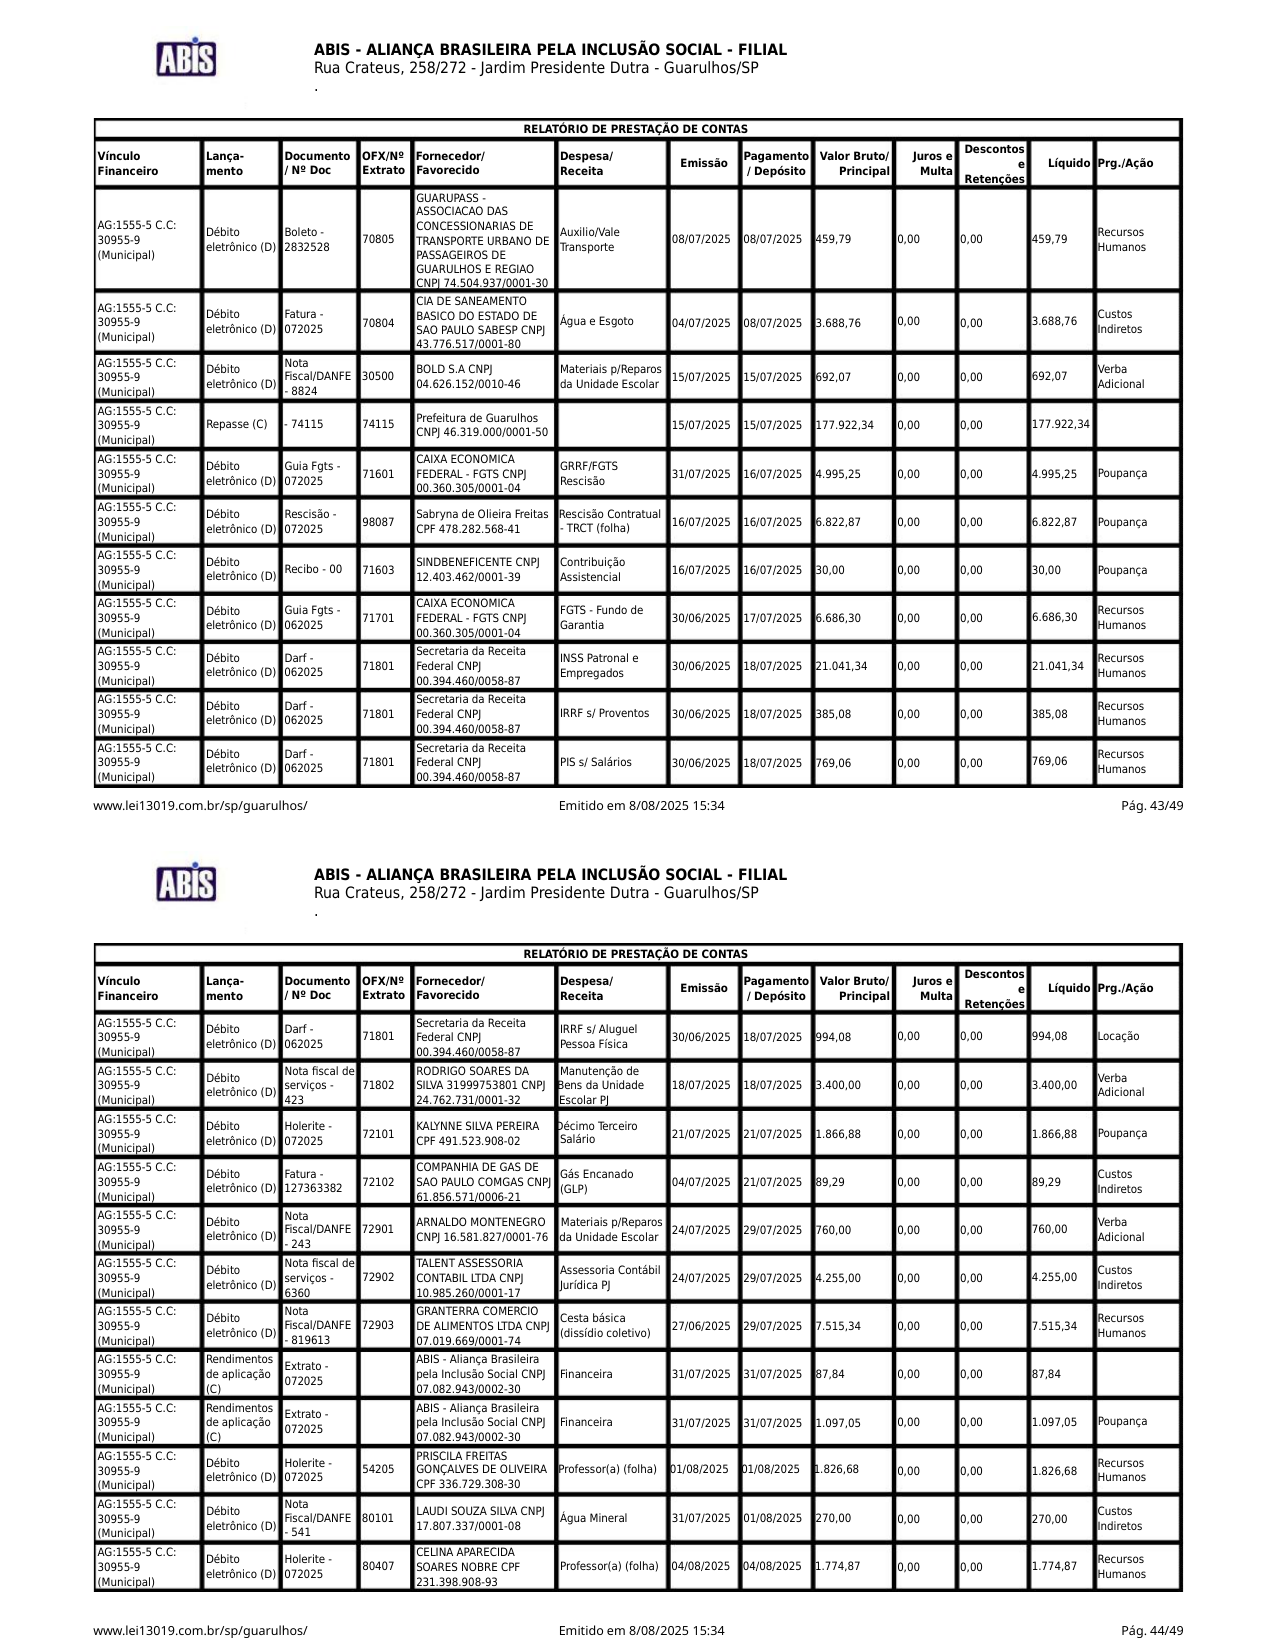

ABIS - ALIANÇA BRASILEIRA PELA INCLUSÃO SOCIAL - FILIAL
Rua Crateus, 258/272 - Jardim Presidente Dutra - Guarulhos/SP
.
RELATÓRIO DE PRESTAÇÃO DE CONTAS
Descontos
e
Retenções
Vínculo
Financeiro
Lança-
mento
Documento OFX/Nº Fornecedor/
Despesa/
Receita
Pagamento Valor Bruto/
/ Depósito Principal
Juros e
Multa
Emissão
Líquido Prg./Ação
/ Nº Doc
Extrato Favorecido
GUARUPASS -
ASSOCIACAO DAS
CONCESSIONARIAS DE
TRANSPORTE URBANO DE
PASSAGEIROS DE
GUARULHOS E REGIAO
CNPJ 74.504.937/0001-30
AG:1555-5 C.C:
30955-9
(Municipal)
Débito
eletrônico (D) 2832528
Boleto -
Auxilio/Vale
Transporte
Recursos
Humanos
70805
70804
08/07/2025 08/07/2025 459,79
04/07/2025 08/07/2025 3.688,76
0,00
0,00
0,00
459,79
CIA DE SANEAMENTO
BASICO DO ESTADO DE
SAO PAULO SABESP CNPJ
43.776.517/0001-80
AG:1555-5 C.C:
30955-9
(Municipal)
Débito
eletrônico (D) 072025
Fatura -
Custos
Indiretos
Água e Esgoto
0,00
3.688,76
AG:1555-5 C.C:
30955-9
(Municipal)
Nota
Débito
eletrônico (D)
BOLD S.A CNPJ
04.626.152/0010-46
Materiais p/Reparos
da Unidade Escolar
Verba
Adicional
Fiscal/DANFE 30500
- 8824
15/07/2025 15/07/2025 692,07
15/07/2025 15/07/2025 177.922,34
31/07/2025 16/07/2025 4.995,25
16/07/2025 16/07/2025 6.822,87
16/07/2025 16/07/2025 30,00
30/06/2025 17/07/2025 6.686,30
30/06/2025 18/07/2025 21.041,34
30/06/2025 18/07/2025 385,08
30/06/2025 18/07/2025 769,06
0,00
0,00
0,00
0,00
0,00
0,00
0,00
0,00
0,00
0,00
0,00
0,00
0,00
0,00
0,00
0,00
0,00
0,00
692,07
AG:1555-5 C.C:
30955-9
(Municipal)
Prefeitura de Guarulhos
CNPJ 46.319.000/0001-50
Repasse (C) - 74115
74115
71601
98087
71603
71701
71801
71801
71801
177.922,34
4.995,25
6.822,87
30,00
AG:1555-5 C.C:
30955-9
(Municipal)
CAIXA ECONOMICA
FEDERAL - FGTS CNPJ
00.360.305/0001-04
Débito
Guia Fgts -
eletrônico (D) 072025
GRRF/FGTS
Rescisão
Poupança
Poupança
Poupança
AG:1555-5 C.C:
30955-9
(Municipal)
Débito
Rescisão -
eletrônico (D) 072025
Sabryna de Olieira Freitas Rescisão Contratual
CPF 478.282.568-41
- TRCT (folha)
AG:1555-5 C.C:
30955-9
(Municipal)
Débito
SINDBENEFICENTE CNPJ
12.403.462/0001-39
Contribuição
Assistencial
Recibo - 00
eletrônico (D)
Débito
AG:1555-5 C.C:
30955-9
(Municipal)
CAIXA ECONOMICA
FEDERAL - FGTS CNPJ
00.360.305/0001-04
Guia Fgts -
eletrônico (D) 062025
FGTS - Fundo de
Garantia
Recursos
Humanos
6.686,30
21.041,34
385,08
AG:1555-5 C.C:
30955-9
(Municipal)
Secretaria da Receita
Federal CNPJ
00.394.460/0058-87
Débito
Darf -
INSS Patronal e
Empregados
Recursos
Humanos
eletrônico (D) 062025
AG:1555-5 C.C:
30955-9
(Municipal)
Secretaria da Receita
Federal CNPJ
00.394.460/0058-87
Débito
Darf -
Recursos
Humanos
IRRF s/ Proventos
PIS s/ Salários
eletrônico (D) 062025
AG:1555-5 C.C:
30955-9
(Municipal)
Secretaria da Receita
Federal CNPJ
00.394.460/0058-87
Débito
Darf -
Recursos
Humanos
769,06
eletrônico (D) 062025
www.lei13019.com.br/sp/guarulhos/
Emitido em 8/08/2025 15:34
Pág. 43/49
ABIS - ALIANÇA BRASILEIRA PELA INCLUSÃO SOCIAL - FILIAL
Rua Crateus, 258/272 - Jardim Presidente Dutra - Guarulhos/SP
.
RELATÓRIO DE PRESTAÇÃO DE CONTAS
Descontos
e
Retenções
Vínculo
Financeiro
Lança-
mento
Documento OFX/Nº Fornecedor/
Despesa/
Receita
Pagamento Valor Bruto/
/ Depósito Principal
Juros e
Multa
Emissão
Líquido Prg./Ação
/ Nº Doc
Extrato Favorecido
AG:1555-5 C.C:
30955-9
(Municipal)
Secretaria da Receita
Federal CNPJ
00.394.460/0058-87
Débito
eletrônico (D) 062025
Darf -
IRRF s/ Aluguel
Pessoa Física
71801
71802
72101
72102
30/06/2025 18/07/2025 994,08
18/07/2025 18/07/2025 3.400,00
21/07/2025 21/07/2025 1.866,88
04/07/2025 21/07/2025 89,29
24/07/2025 29/07/2025 760,00
24/07/2025 29/07/2025 4.255,00
27/06/2025 29/07/2025 7.515,34
31/07/2025 31/07/2025 87,84
31/07/2025 31/07/2025 1.097,05
0,00
0,00
0,00
0,00
0,00
0,00
0,00
0,00
0,00
0,00
0,00
0,00
0,00
0,00
0,00
0,00
0,00
0,00
0,00
0,00
0,00
0,00
0,00
0,00
994,08
Locação
AG:1555-5 C.C:
30955-9
(Municipal)
Nota ﬁscal de
serviços -
423
RODRIGO SOARES DA
SILVA 31999753801 CNPJ Bens da Unidade
24.762.731/0001-32 Escolar PJ
Manutenção de
Débito
eletrônico (D)
Verba
Adicional
3.400,00
1.866,88
89,29
AG:1555-5 C.C:
30955-9
(Municipal)
Débito
eletrônico (D) 072025
Holerite -
KALYNNE SILVA PEREIRA Décimo Terceiro
CPF 491.523.908-02
Poupança
Salário
AG:1555-5 C.C:
30955-9
(Municipal)
COMPANHIA DE GAS DE
SAO PAULO COMGAS CNPJ
61.856.571/0006-21
Débito Fatura -
Gás Encanado
(GLP)
Custos
Indiretos
eletrônico (D) 127363382
Nota
AG:1555-5 C.C:
30955-9
(Municipal)
Débito
ARNALDO MONTENEGRO Materiais p/Reparos
CNPJ 16.581.827/0001-76 da Unidade Escolar
Verba
Adicional
Fiscal/DANFE 72901
- 243
760,00
eletrônico (D)
AG:1555-5 C.C:
30955-9
(Municipal)
Nota ﬁscal de
serviços -
6360
TALENT ASSESSORIA
CONTABIL LTDA CNPJ
10.985.260/0001-17
Débito
eletrônico (D)
Assessoria Contábil
Jurídica PJ
Custos
Indiretos
72902
4.255,00
7.515,34
87,84
AG:1555-5 C.C:
30955-9
(Municipal)
Nota
GRANTERRA COMERCIO
DE ALIMENTOS LTDA CNPJ
07.019.669/0001-74
Débito
eletrônico (D)
Cesta básica
(dissídio coletivo)
Recursos
Humanos
Fiscal/DANFE 72903
- 819613
AG:1555-5 C.C:
30955-9
(Municipal)
Rendimentos
de aplicação
(C)
ABIS - Aliança Brasileira
pela Inclusão Social CNPJ Financeira
07.082.943/0002-30
Extrato -
072025
AG:1555-5 C.C:
30955-9
(Municipal)
Rendimentos
de aplicação
(C)
ABIS - Aliança Brasileira
pela Inclusão Social CNPJ Financeira
07.082.943/0002-30
Extrato -
072025
1.097,05
1.826,68
270,00
Poupança
AG:1555-5 C.C:
30955-9
(Municipal)
PRISCILA FREITAS
Débito
eletrônico (D) 072025
Holerite -
Recursos
Humanos
54205
GONÇALVES DE OLIVEIRA Professor(a) (folha) 01/08/2025 01/08/2025 1.826,68
CPF 336.729.308-30
AG:1555-5 C.C:
30955-9
(Municipal)
Nota
Débito
eletrônico (D)
LAUDI SOUZA SILVA CNPJ
17.807.337/0001-08
Custos
Indiretos
Fiscal/DANFE 80101
- 541
Água Mineral
31/07/2025 01/08/2025 270,00
AG:1555-5 C.C:
30955-9
(Municipal)
CELINA APARECIDA
SOARES NOBRE CPF
231.398.908-93
Débito
eletrônico (D) 072025
Holerite -
Recursos
Humanos
80407
Professor(a) (folha) 04/08/2025 04/08/2025 1.774,87
1.774,87
www.lei13019.com.br/sp/guarulhos/
Emitido em 8/08/2025 15:34
Pág. 44/49